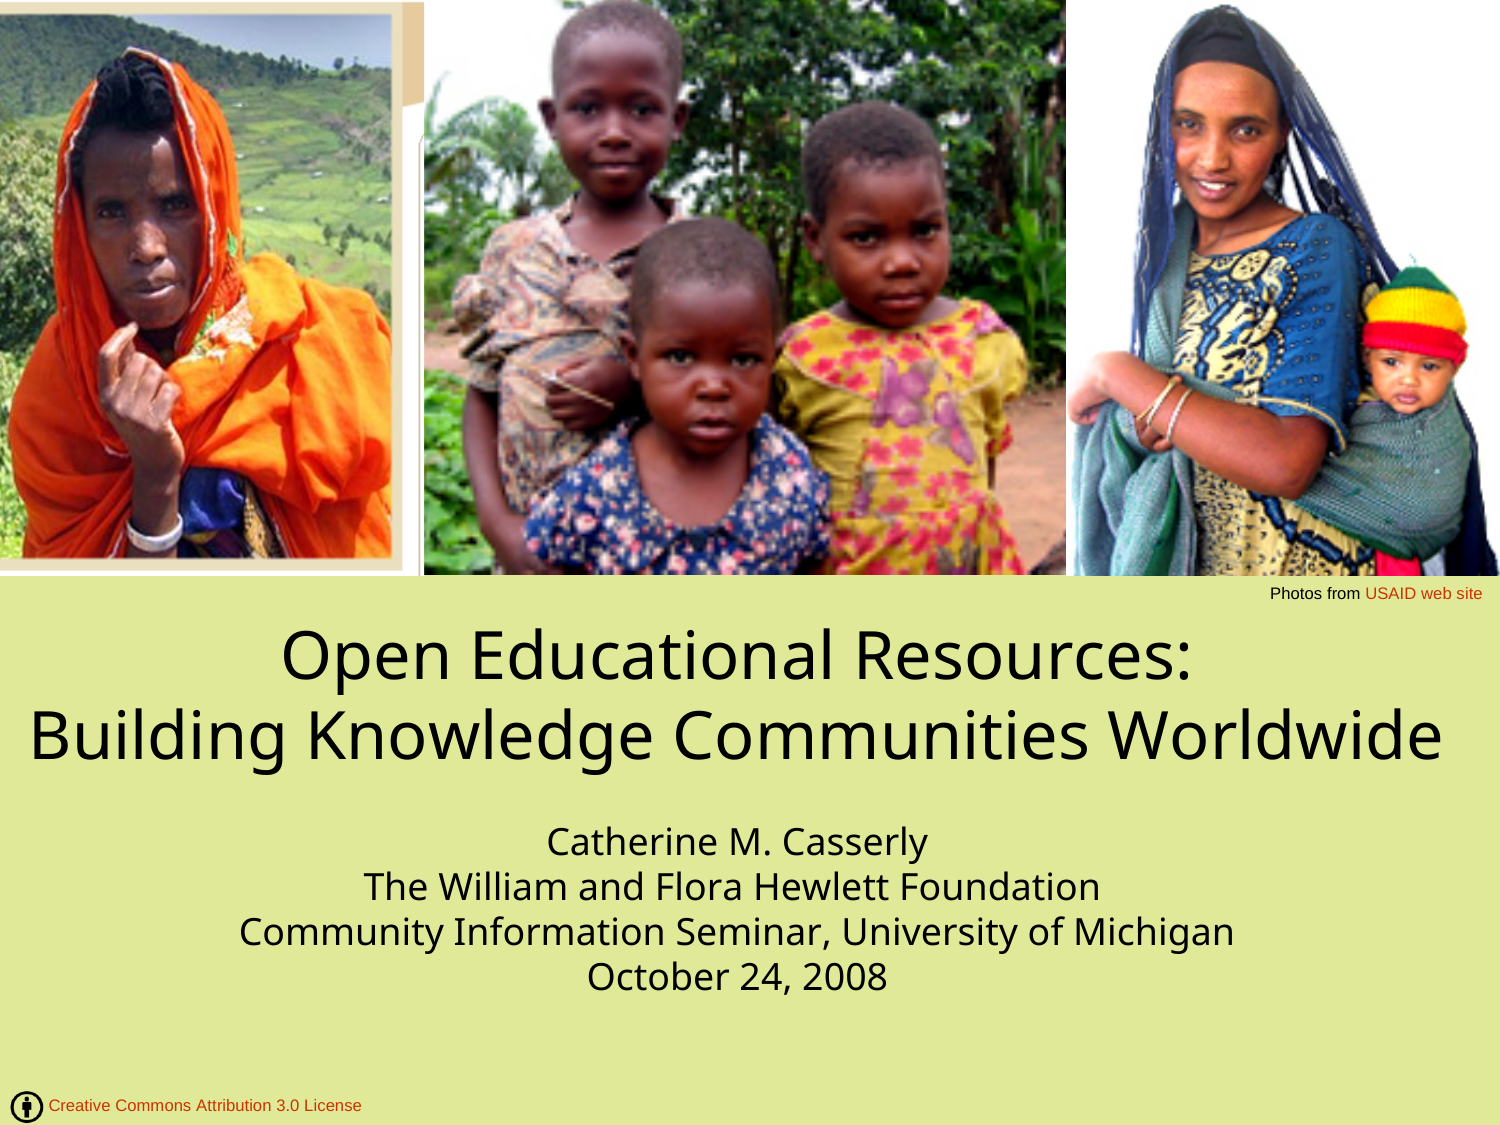

Open Educational Resources:
Building Knowledge Communities Worldwide
Catherine M. Casserly
The William and Flora Hewlett Foundation
Community Information Seminar, University of Michigan
October 24, 2008
Photos from USAID web site